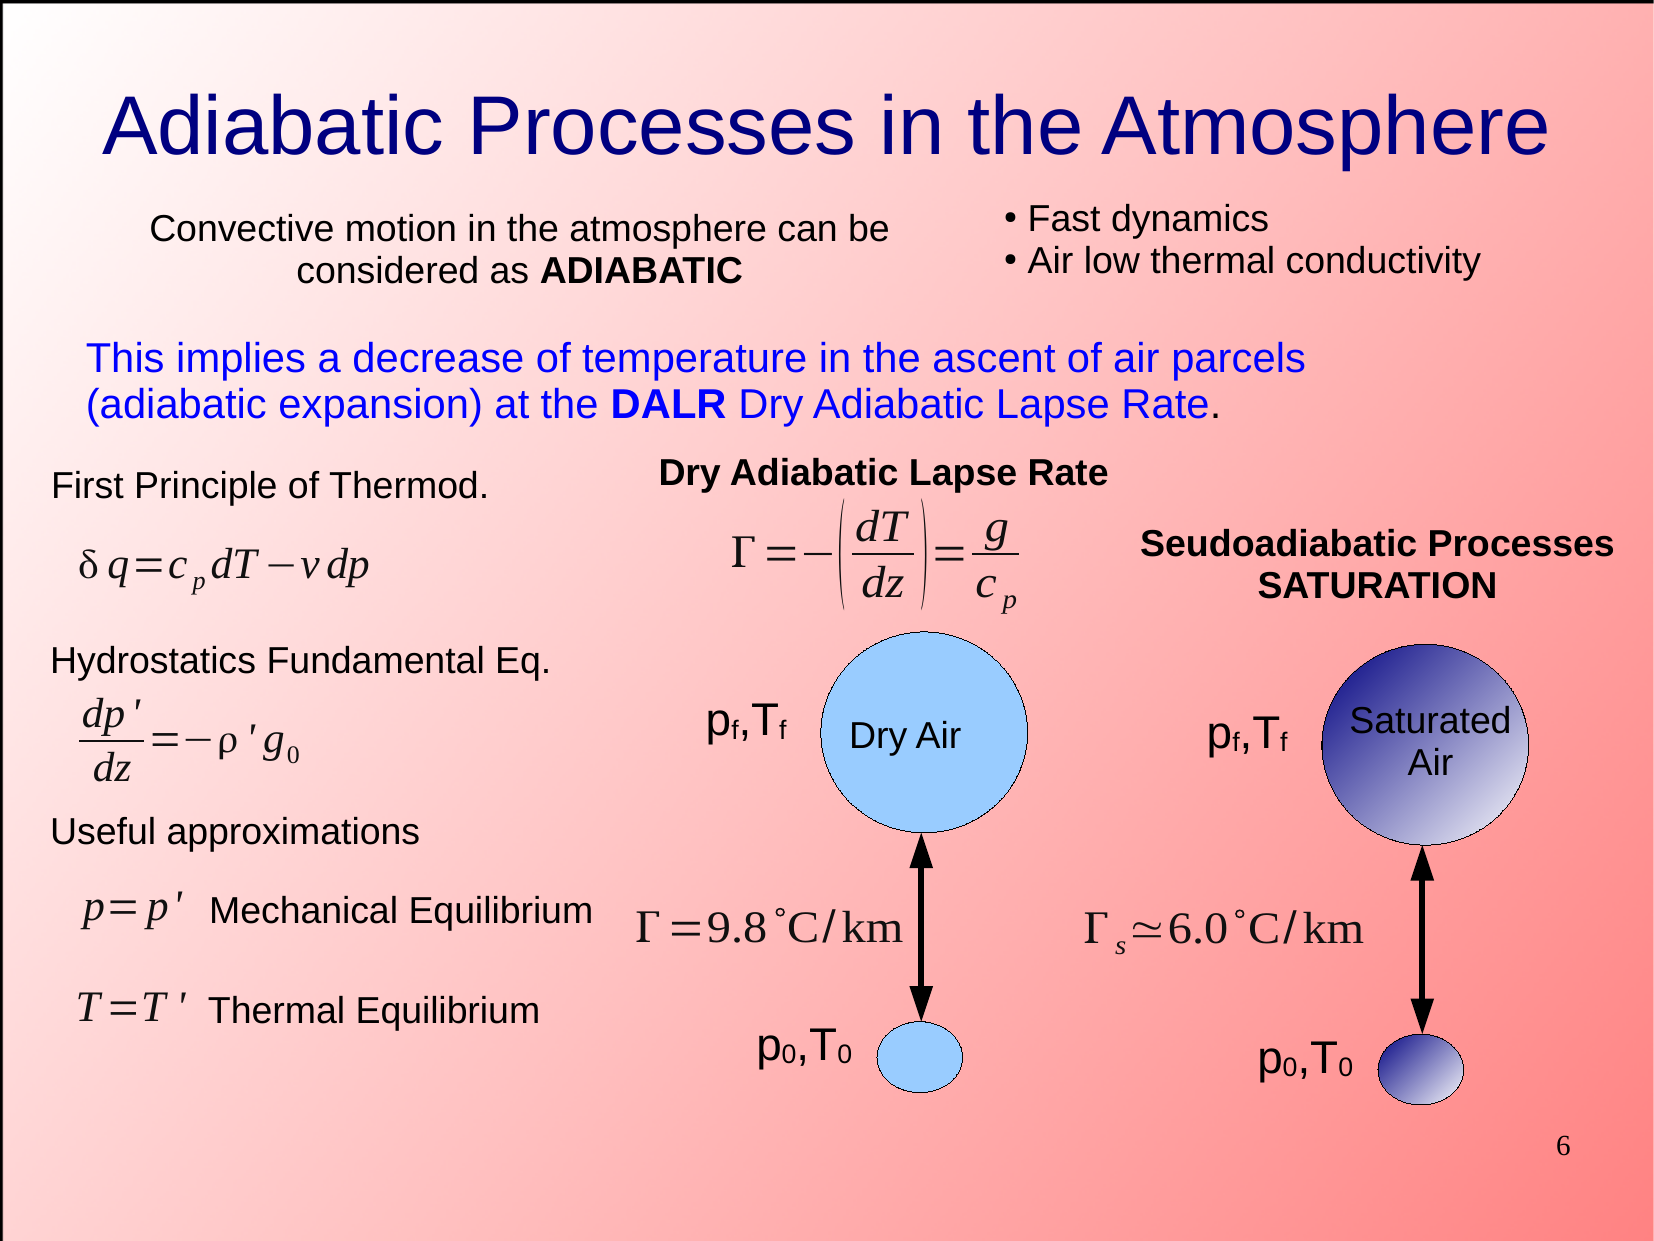

# Adiabatic Processes in the Atmosphere
 Fast dynamics
 Air low thermal conductivity
Convective motion in the atmosphere can be considered as ADIABATIC
This implies a decrease of temperature in the ascent of air parcels (adiabatic expansion) at the DALR Dry Adiabatic Lapse Rate.
Dry Adiabatic Lapse Rate
First Principle of Thermod.
Seudoadiabatic Processes
SATURATION
Hydrostatics Fundamental Eq.
pf,Tf
Saturated
Air
pf,Tf
Dry Air
Useful approximations
Mechanical Equilibrium
Thermal Equilibrium
p0,T0
p0,T0
6